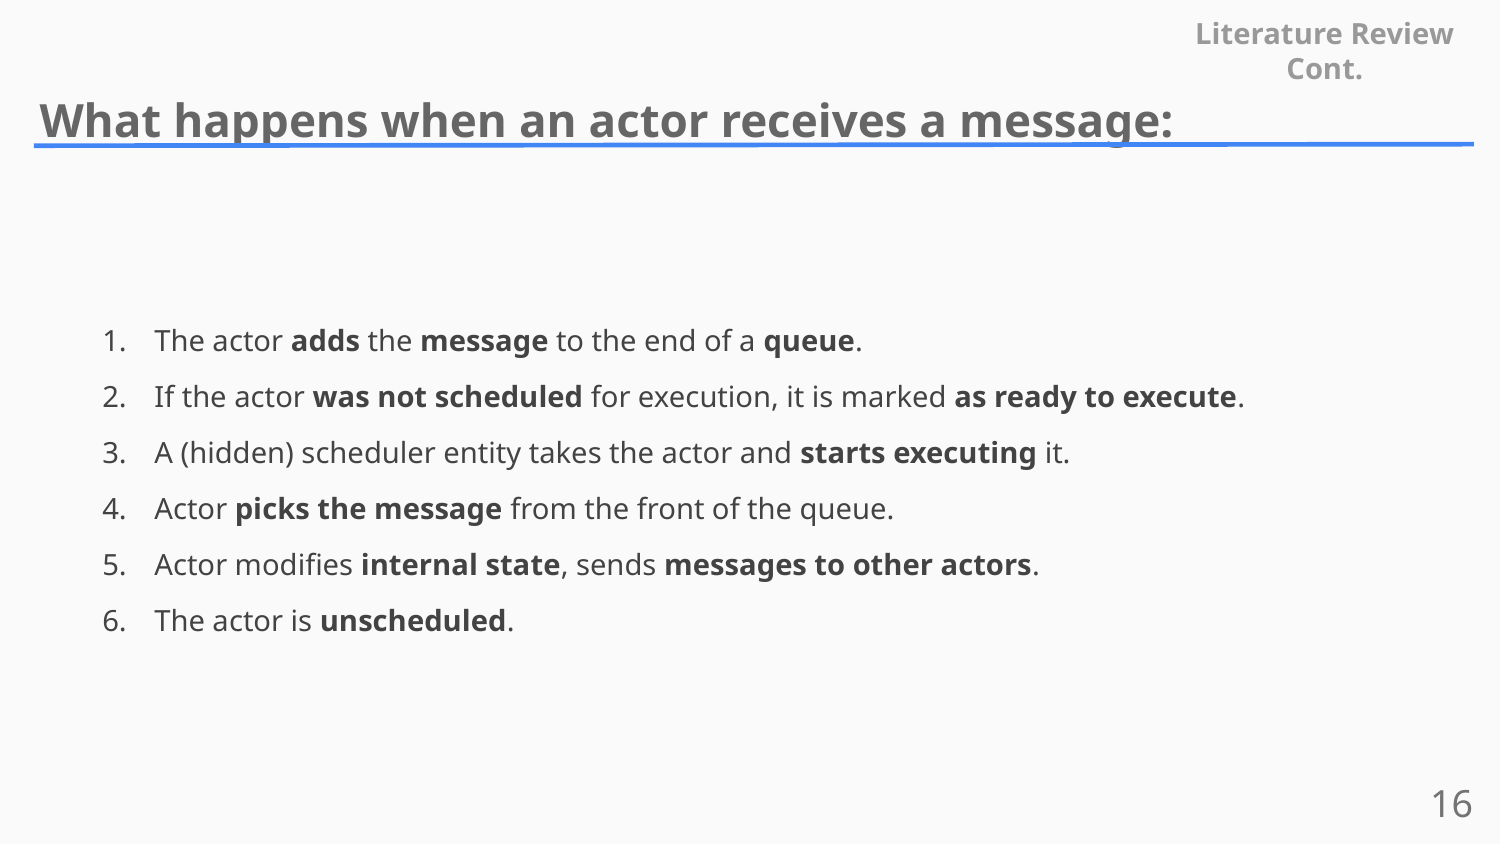

Literature Review Cont.
What happens when an actor receives a message:
The actor adds the message to the end of a queue.
If the actor was not scheduled for execution, it is marked as ready to execute.
A (hidden) scheduler entity takes the actor and starts executing it.
Actor picks the message from the front of the queue.
Actor modifies internal state, sends messages to other actors.
The actor is unscheduled.
16